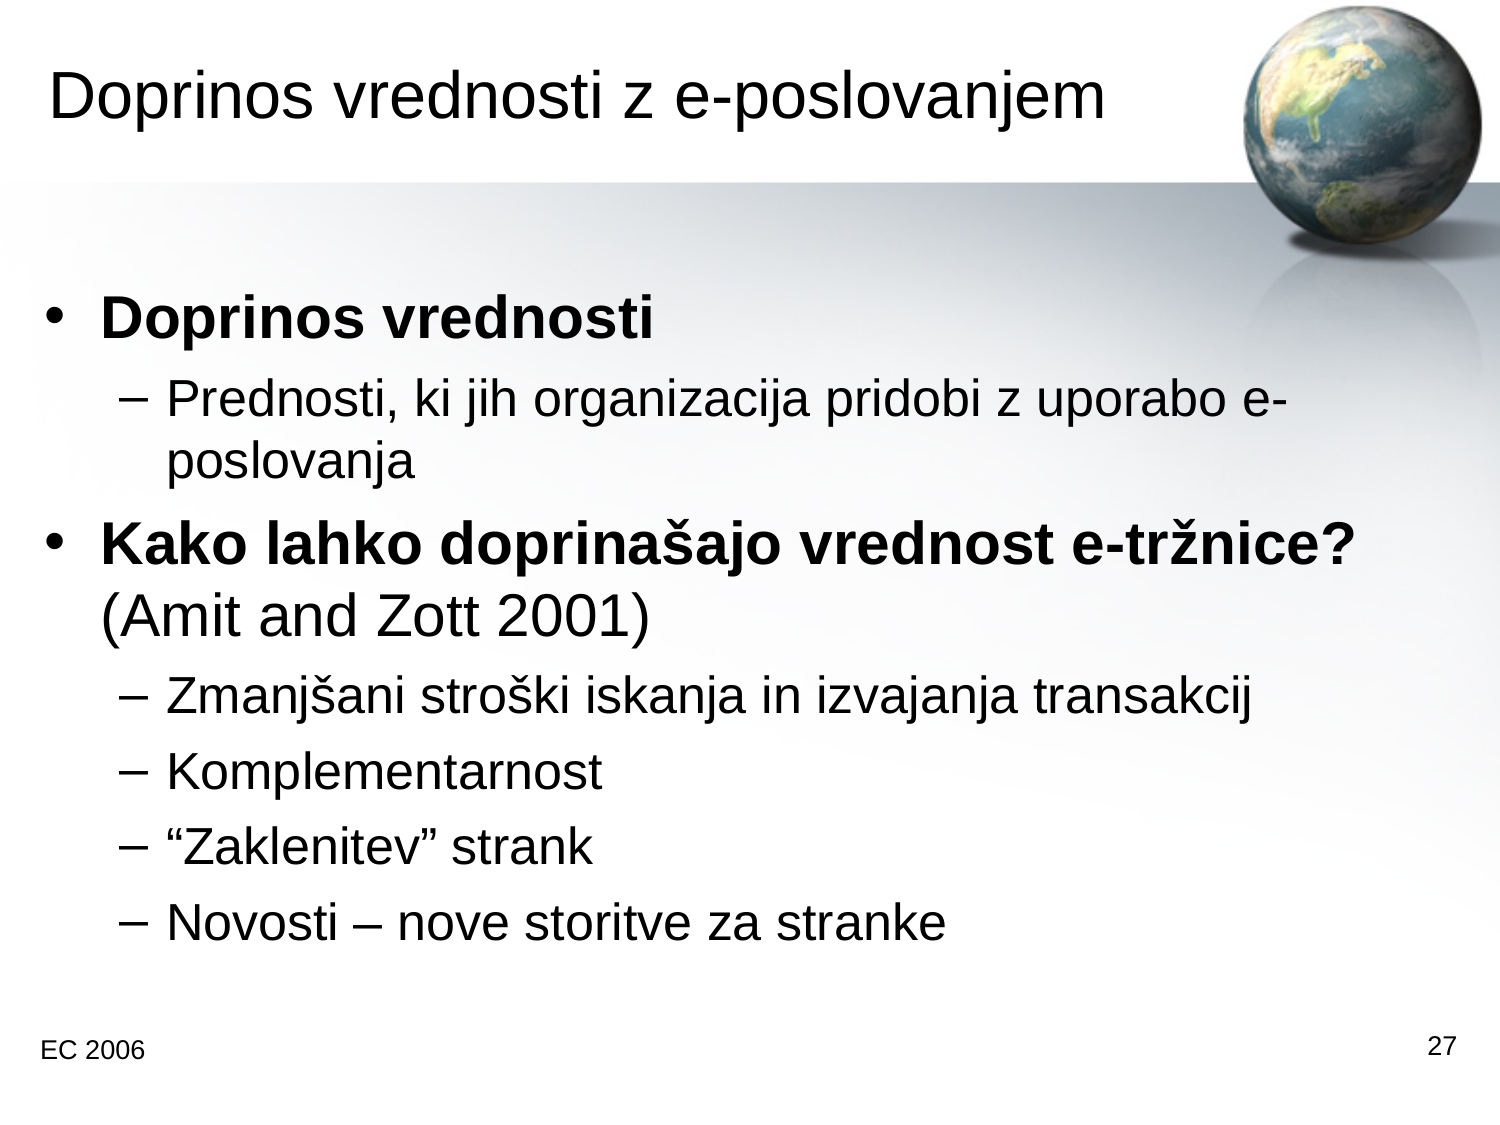

# Doprinos vrednosti z e-poslovanjem
Doprinos vrednosti
Prednosti, ki jih organizacija pridobi z uporabo e-poslovanja
Kako lahko doprinašajo vrednost e-tržnice? (Amit and Zott 2001)
Zmanjšani stroški iskanja in izvajanja transakcij
Komplementarnost
“Zaklenitev” strank
Novosti – nove storitve za stranke
EC 2006